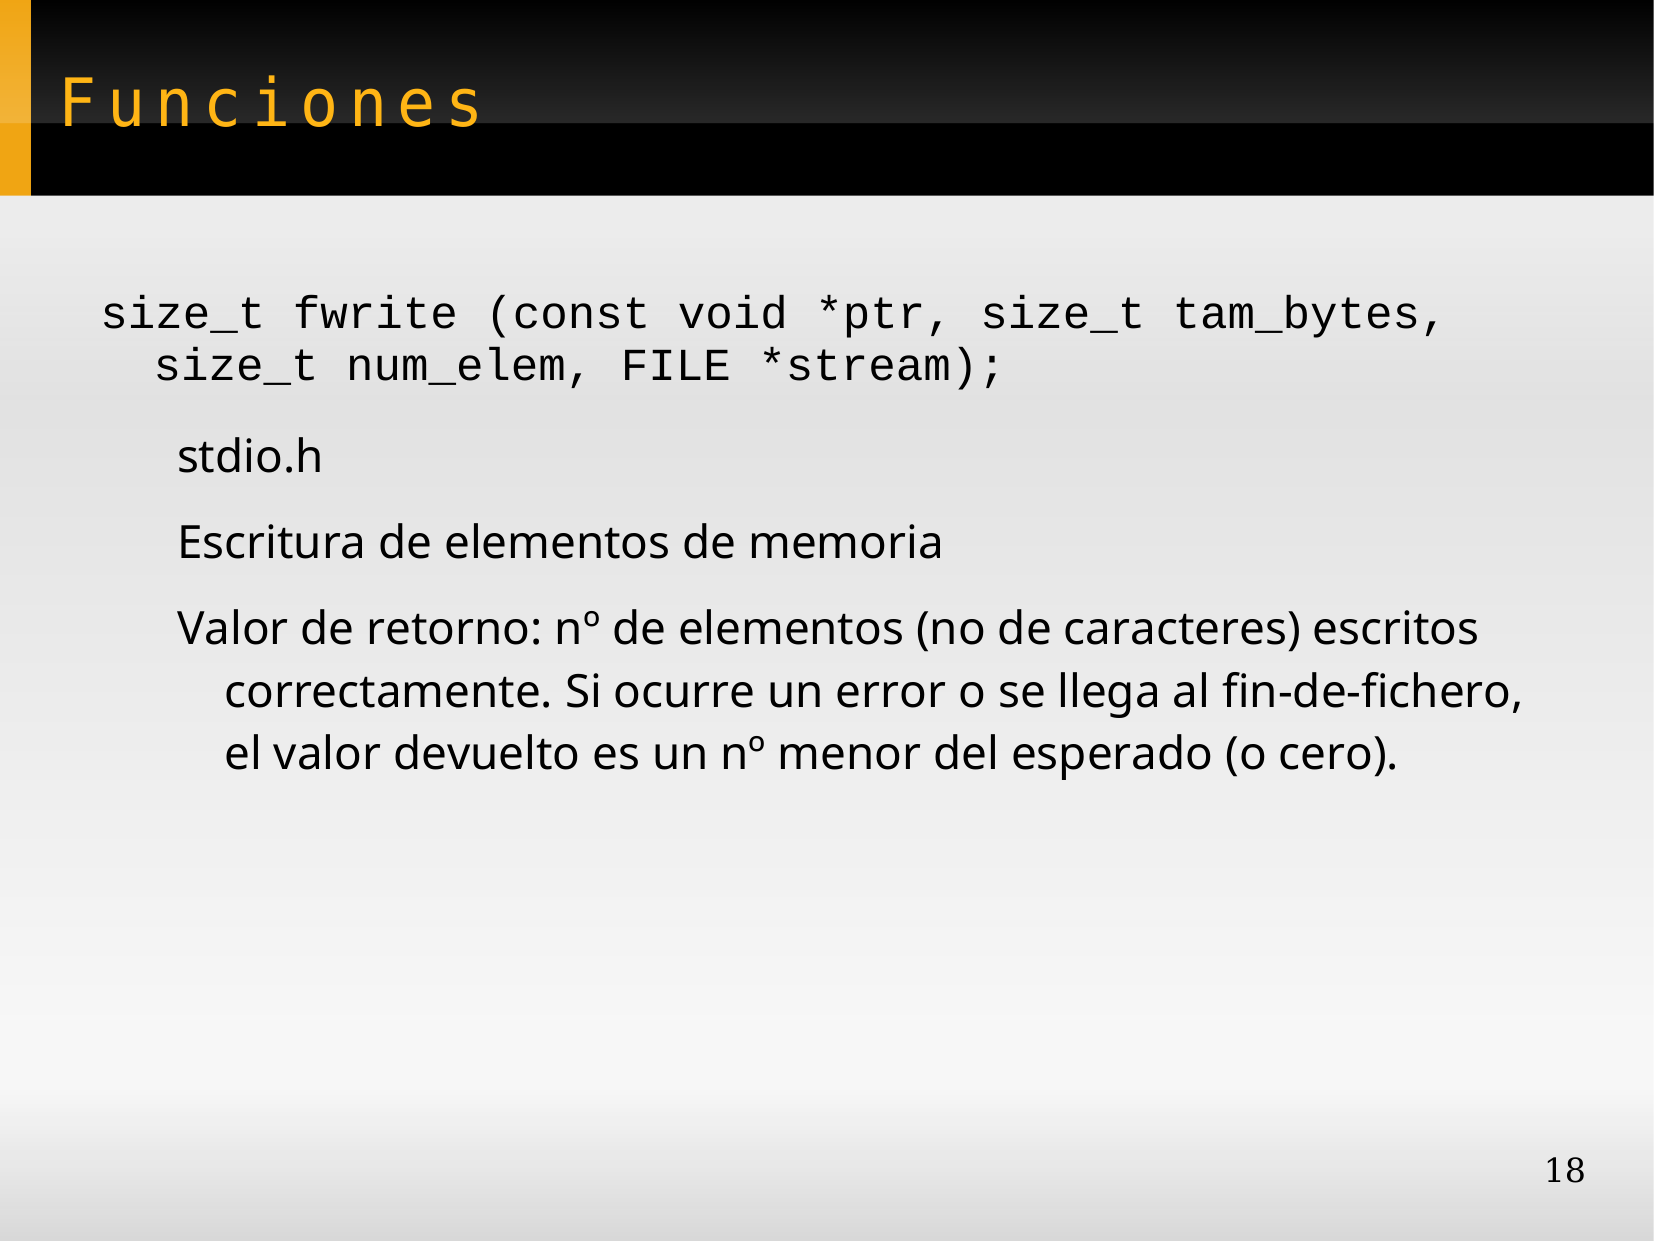

# Funciones
size_t fwrite (const void *ptr, size_t tam_bytes, size_t num_elem, FILE *stream);
stdio.h
Escritura de elementos de memoria
Valor de retorno: nº de elementos (no de caracteres) escritos correctamente. Si ocurre un error o se llega al fin-de-fichero, el valor devuelto es un nº menor del esperado (o cero).
18